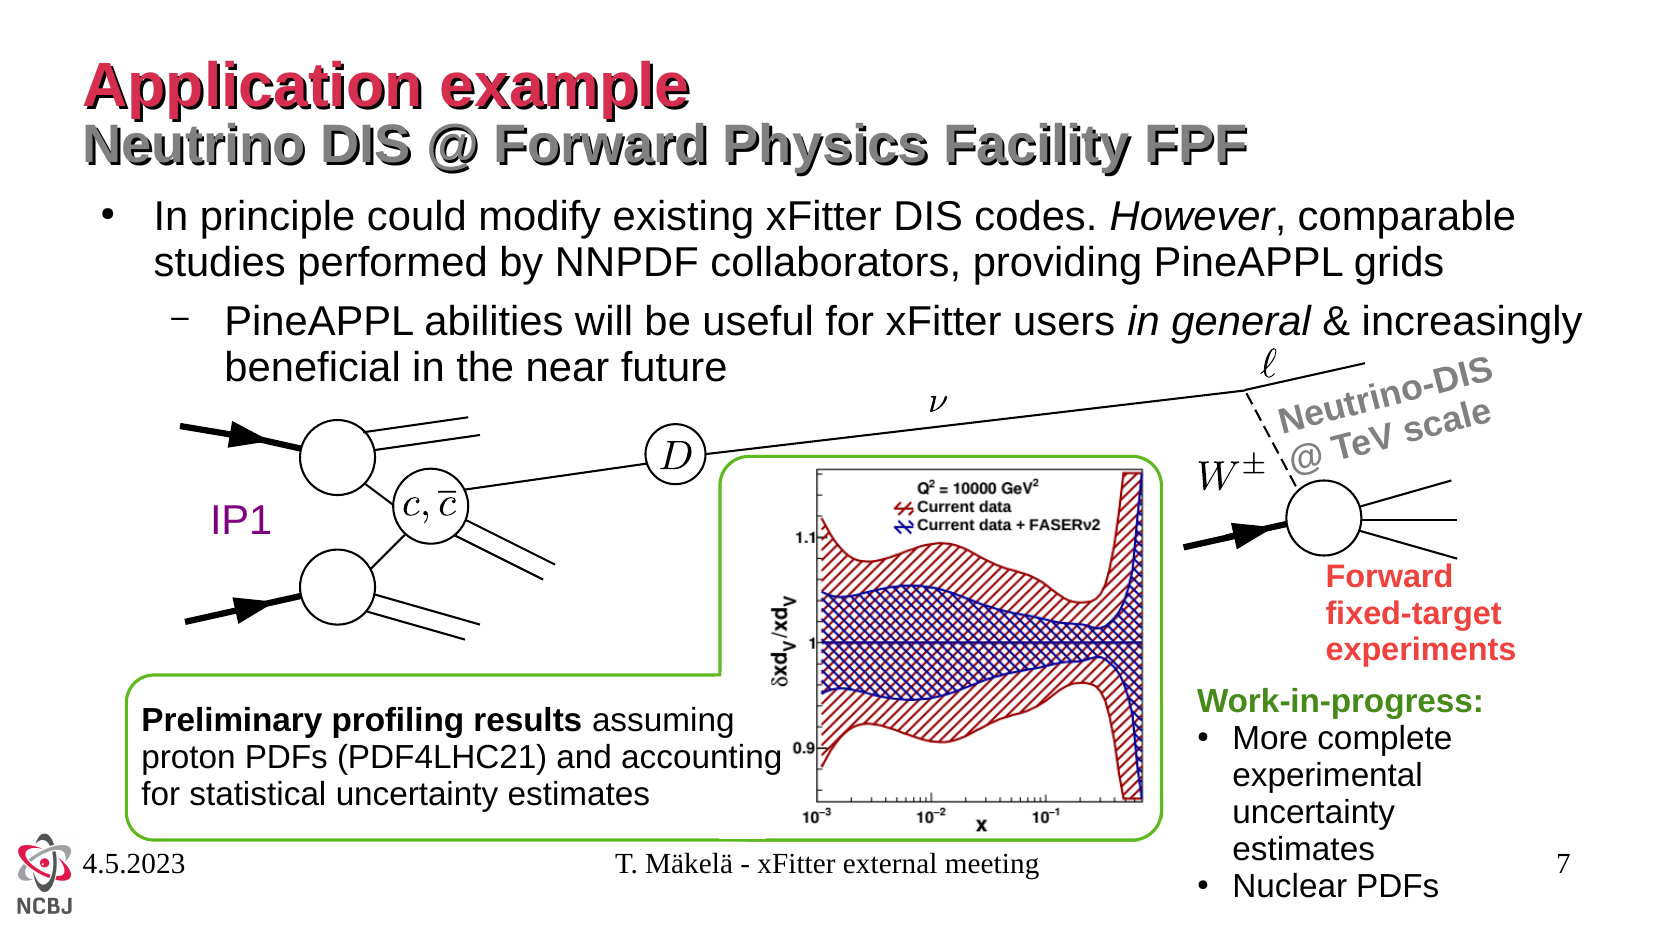

# Application example Neutrino DIS @ Forward Physics Facility FPF
In principle could modify existing xFitter DIS codes. However, comparable studies performed by NNPDF collaborators, providing PineAPPL grids
PineAPPL abilities will be useful for xFitter users in general & increasingly beneficial in the near future
Neutrino-DIS @ TeV scale
IP1
Forward
fixed-target
experiments
Work-in-progress:
More complete experimental uncertainty estimates
Nuclear PDFs
Preliminary profiling results assuming proton PDFs (PDF4LHC21) and accounting for statistical uncertainty estimates
4.5.2023
T. Mäkelä - xFitter external meeting
7